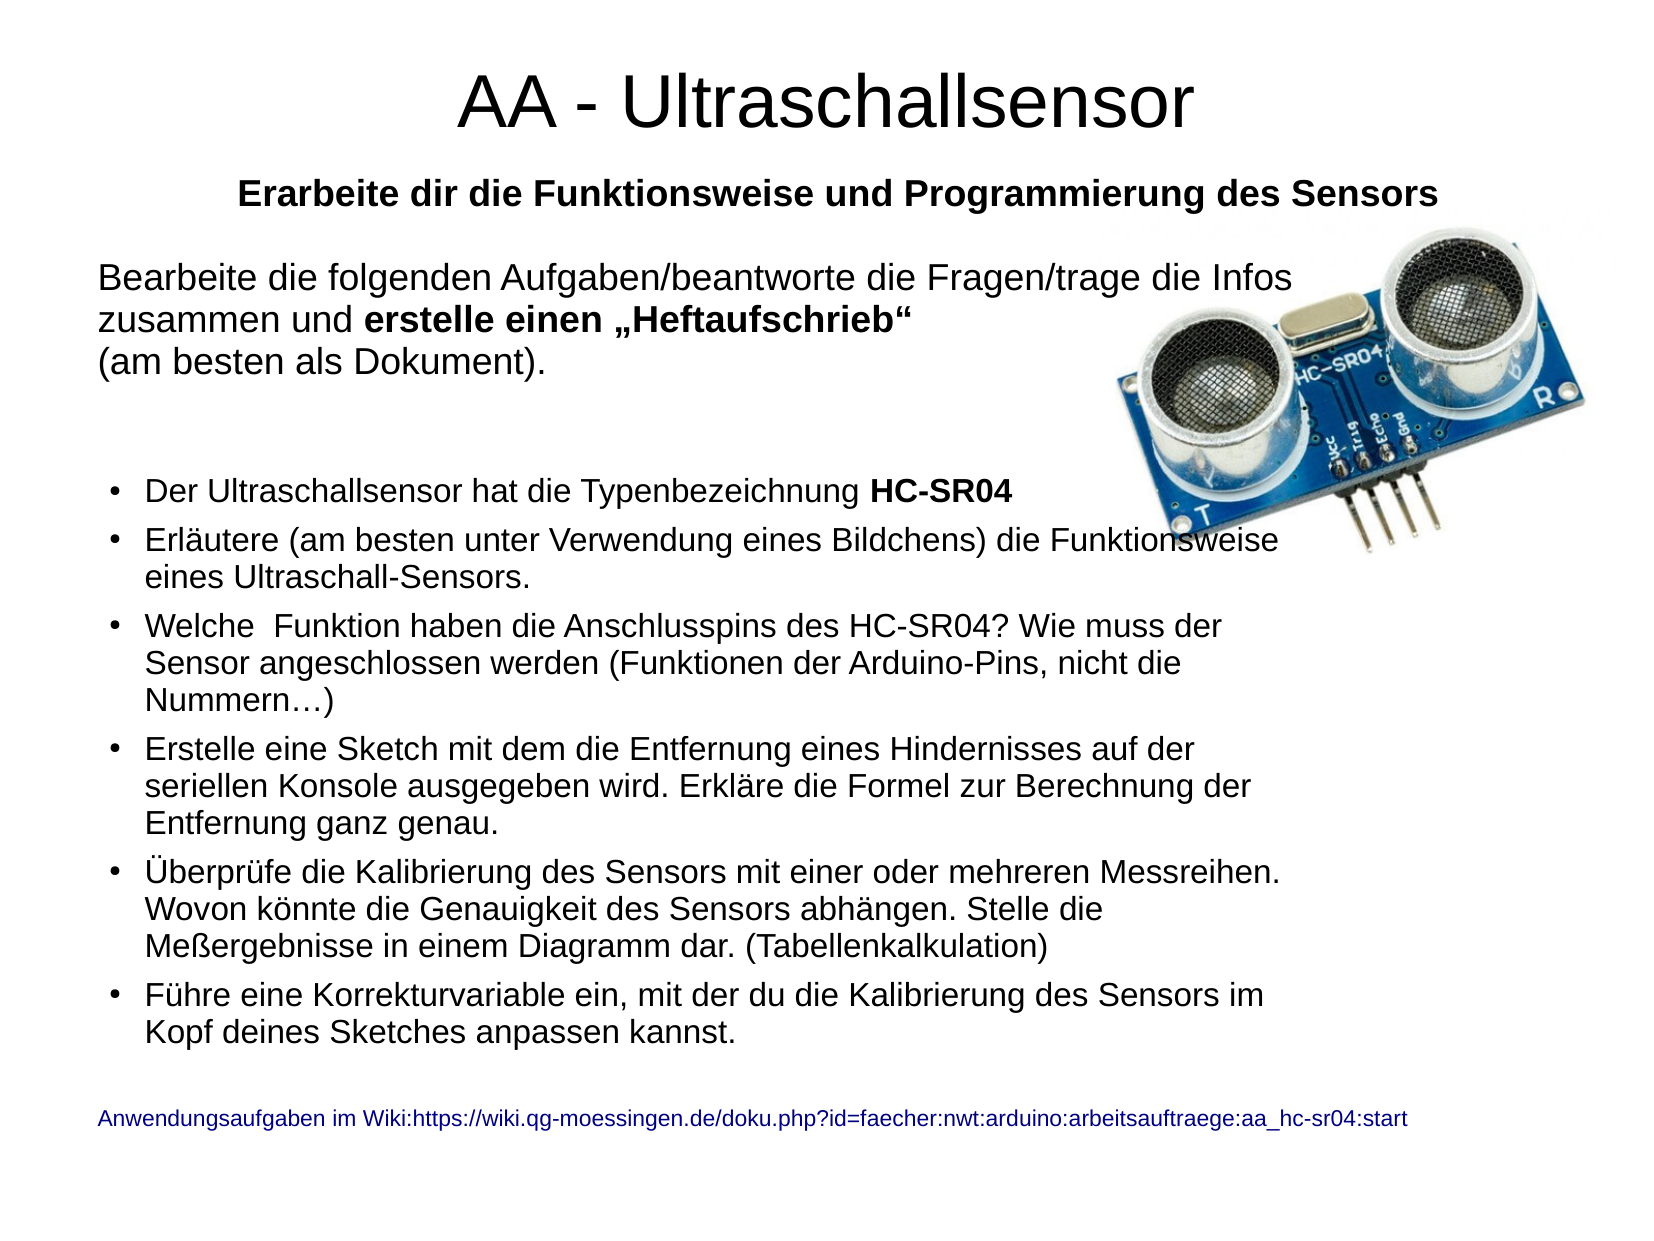

# AA - Ultraschallsensor
Erarbeite dir die Funktionsweise und Programmierung des Sensors
Bearbeite die folgenden Aufgaben/beantworte die Fragen/trage die Infos
zusammen und erstelle einen „Heftaufschrieb“
(am besten als Dokument).
Der Ultraschallsensor hat die Typenbezeichnung HC-SR04
Erläutere (am besten unter Verwendung eines Bildchens) die Funktionsweise eines Ultraschall-Sensors.
Welche Funktion haben die Anschlusspins des HC-SR04? Wie muss der Sensor angeschlossen werden (Funktionen der Arduino-Pins, nicht die Nummern…)
Erstelle eine Sketch mit dem die Entfernung eines Hindernisses auf der seriellen Konsole ausgegeben wird. Erkläre die Formel zur Berechnung der Entfernung ganz genau.
Überprüfe die Kalibrierung des Sensors mit einer oder mehreren Messreihen. Wovon könnte die Genauigkeit des Sensors abhängen. Stelle die Meßergebnisse in einem Diagramm dar. (Tabellenkalkulation)
Führe eine Korrekturvariable ein, mit der du die Kalibrierung des Sensors im Kopf deines Sketches anpassen kannst.
Anwendungsaufgaben im Wiki:
https://wiki.qg-moessingen.de/doku.php?id=faecher:nwt:arduino:arbeitsauftraege:aa_hc-sr04:start